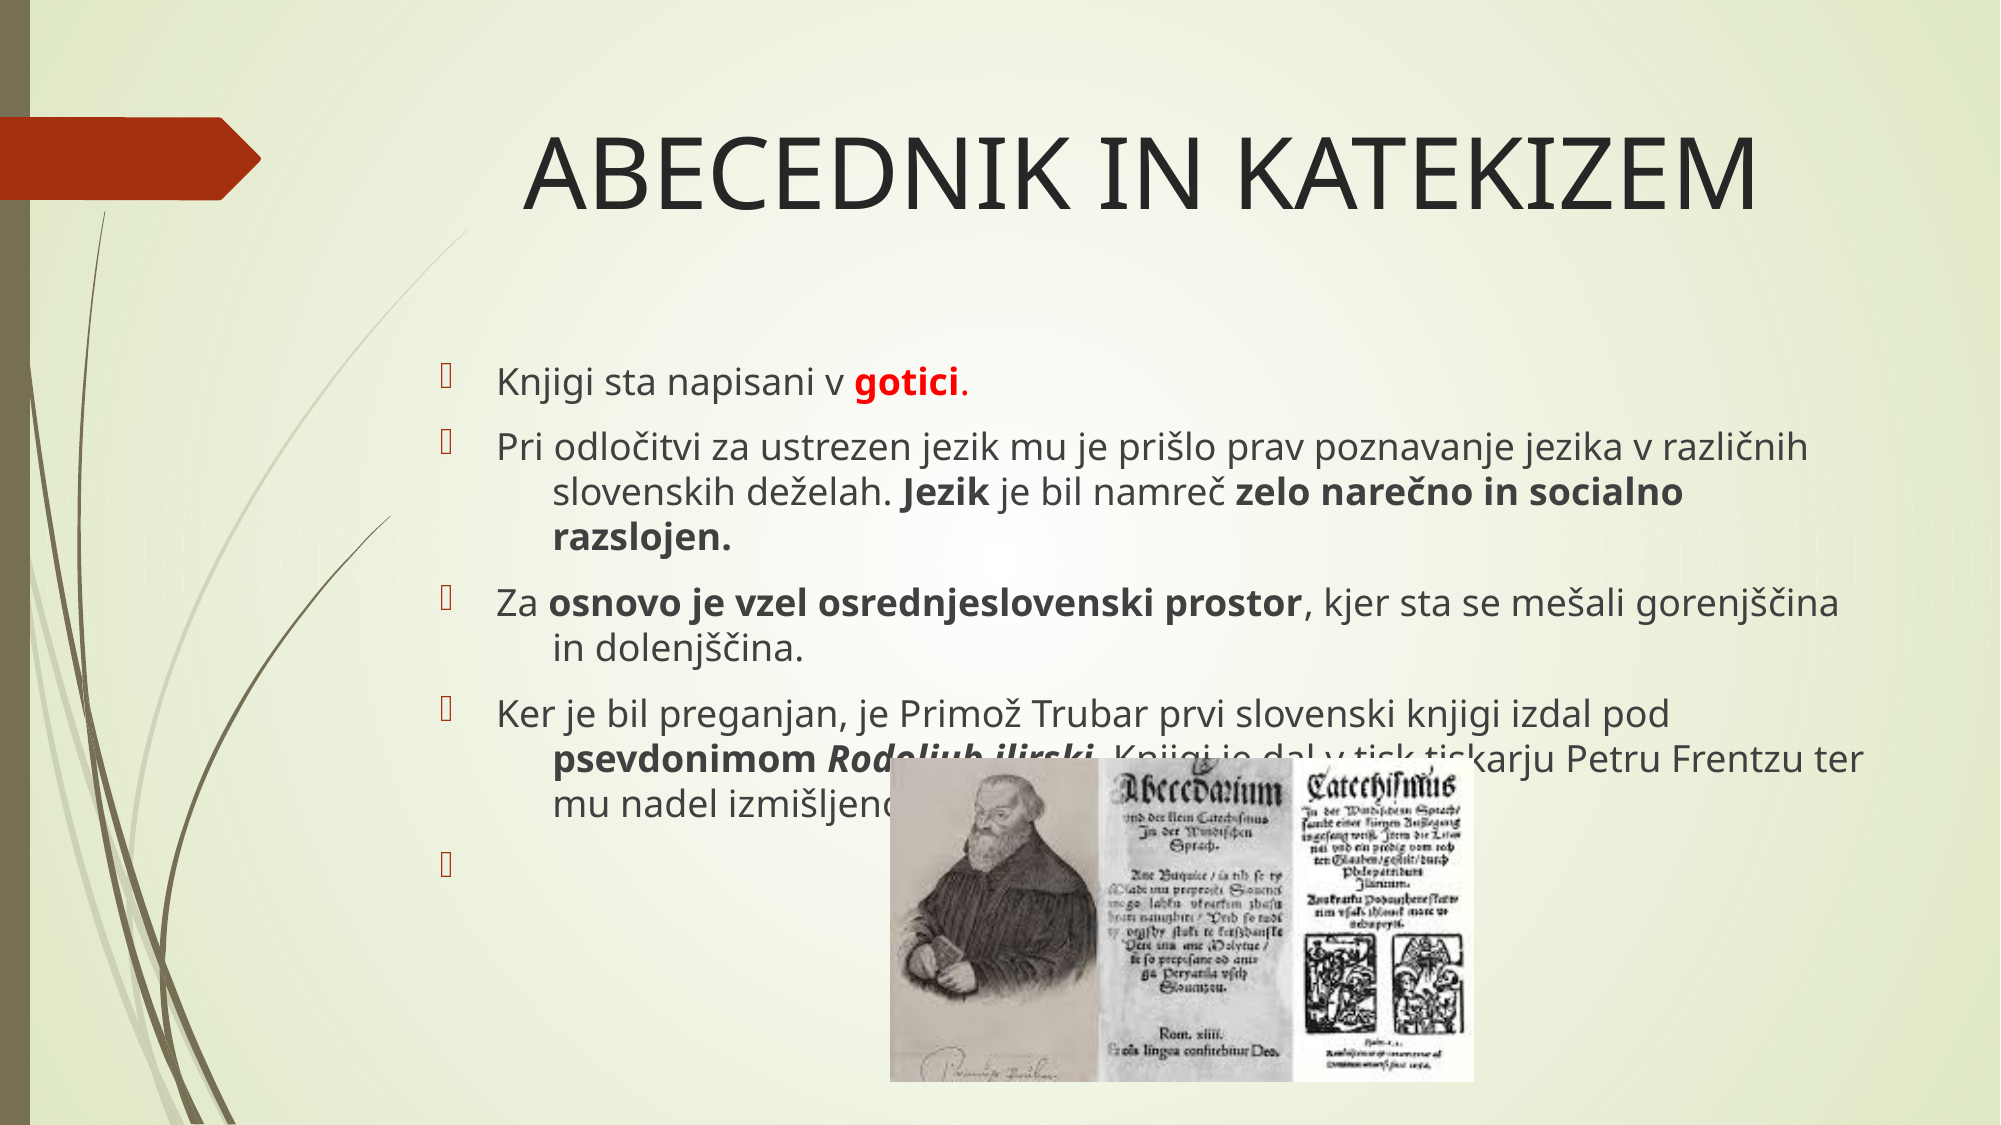

# ABECEDNIK IN KATEKIZEM
Knjigi sta napisani v gotici.
Pri odločitvi za ustrezen jezik mu je prišlo prav poznavanje jezika v različnih slovenskih deželah. Jezik je bil namreč zelo narečno in socialno razslojen.
Za osnovo je vzel osrednjeslovenski prostor, kjer sta se mešali gorenjščina in dolenjščina.
Ker je bil preganjan, je Primož Trubar prvi slovenski knjigi izdal pod psevdonimom Rodoljub ilirski. Knjigi je dal v tisk tiskarju Petru Frentzu ter mu nadel izmišljeno ime.